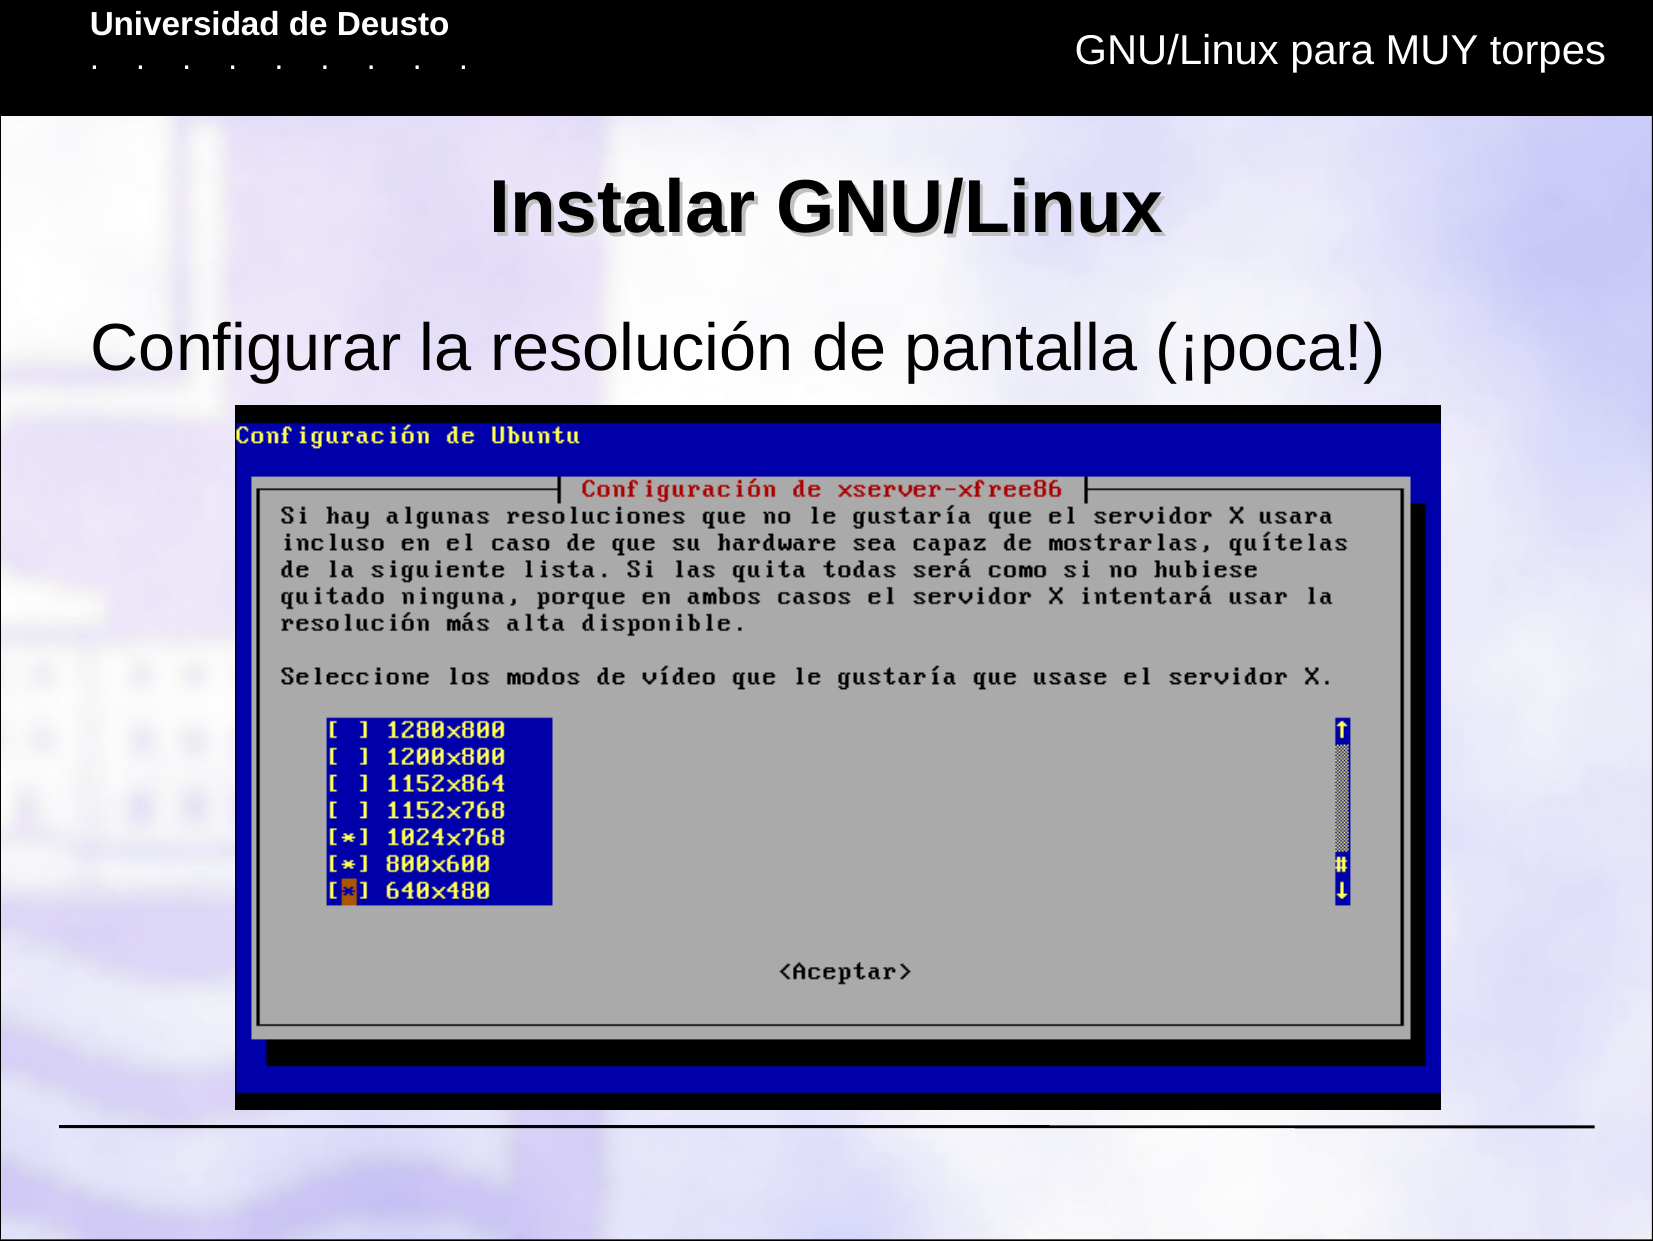

# Instalar GNU/Linux
Configurar la resolución de pantalla (¡poca!)